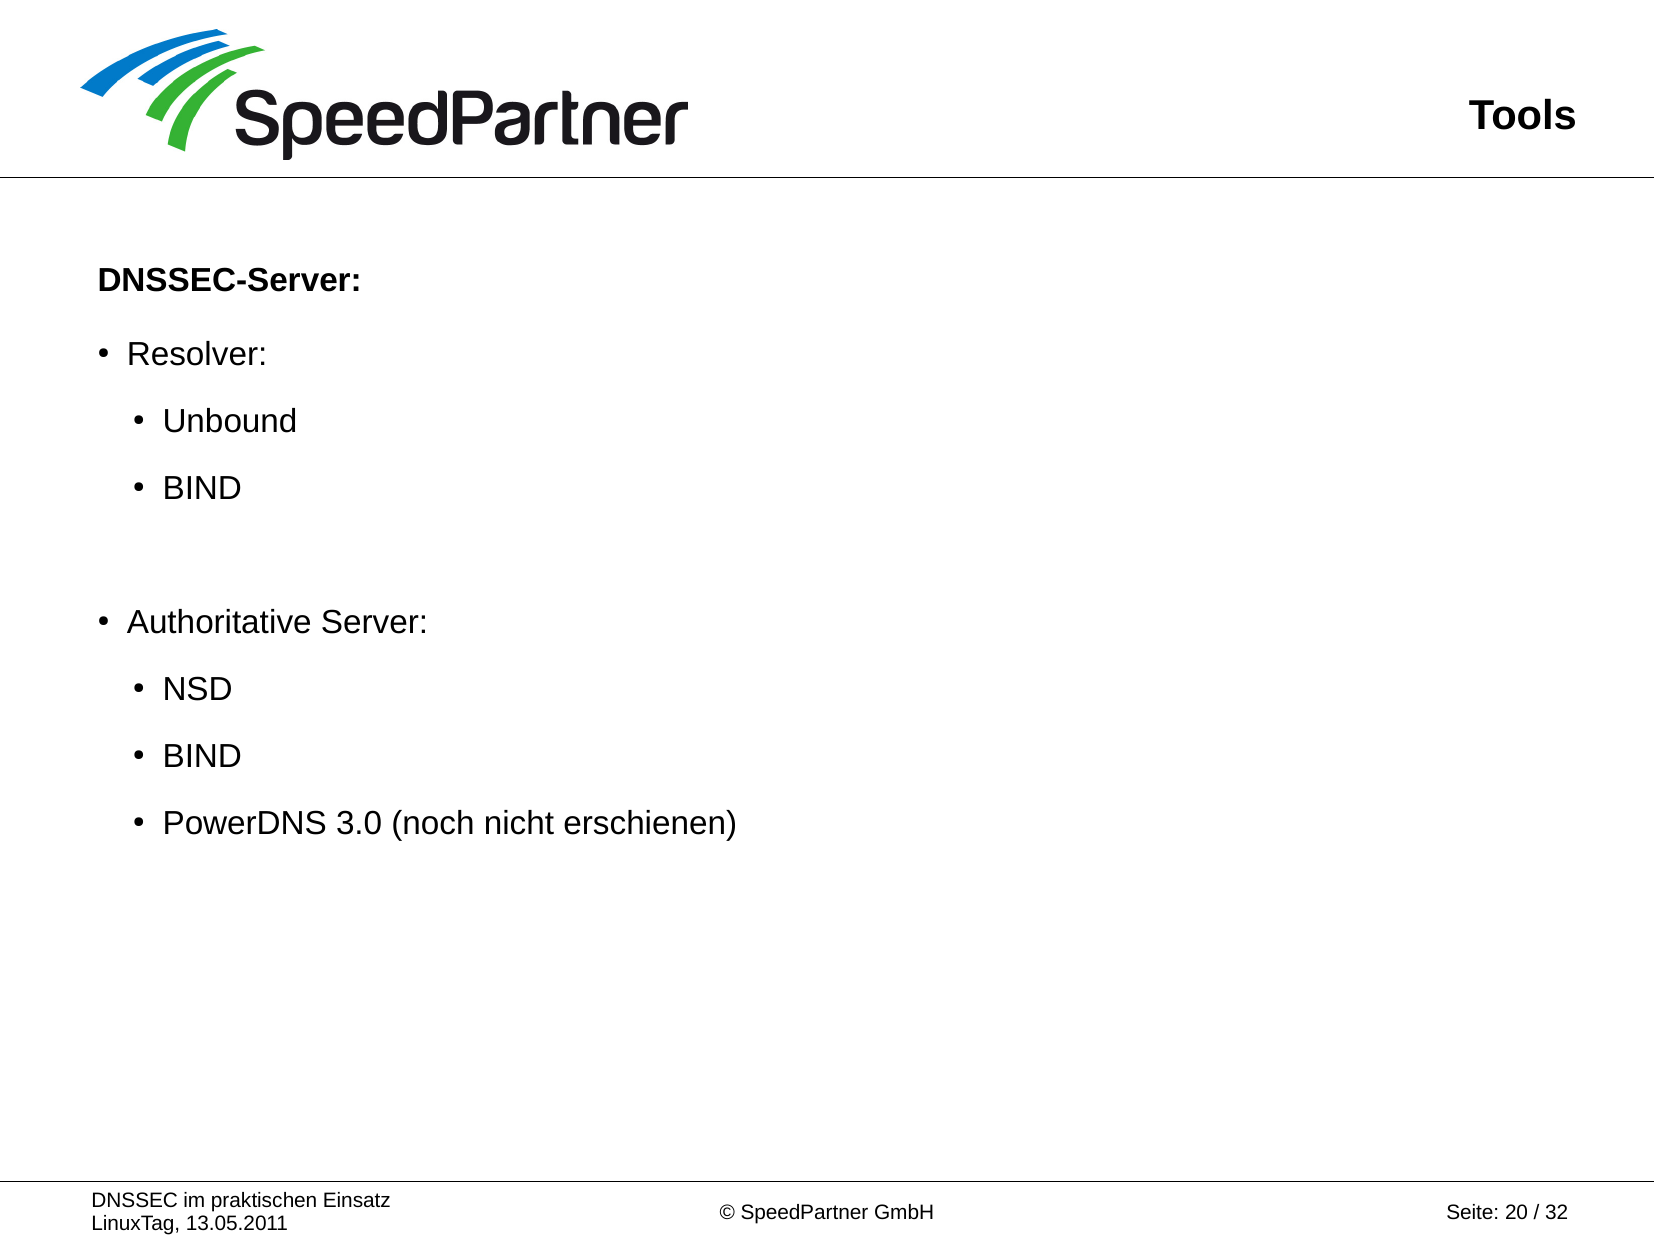

# Tools
DNSSEC-Server:
Resolver:
Unbound
BIND
Authoritative Server:
NSD
BIND
PowerDNS 3.0 (noch nicht erschienen)